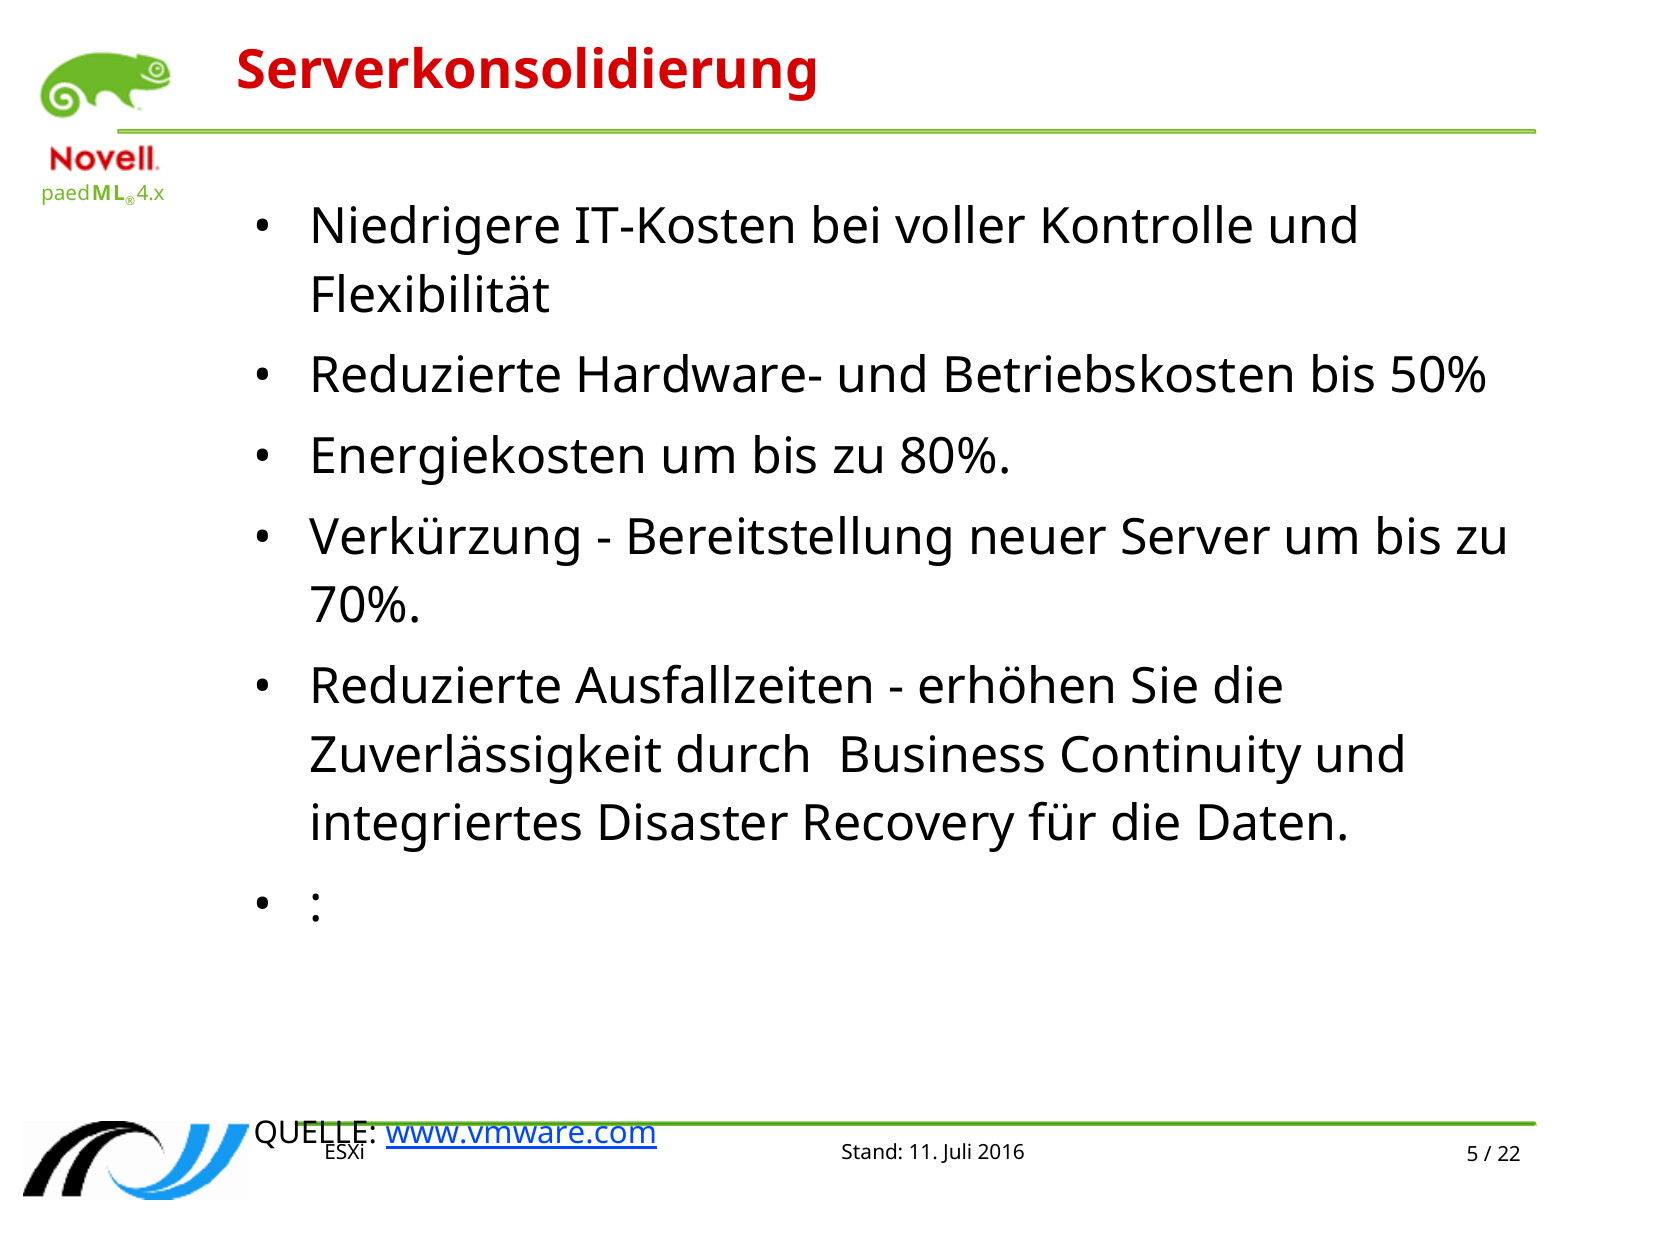

# Serverkonsolidierung
Niedrigere IT-Kosten bei voller Kontrolle und Flexibilität
Reduzierte Hardware- und Betriebskosten bis 50%
Energiekosten um bis zu 80%.
Verkürzung - Bereitstellung neuer Server um bis zu 70%.
Reduzierte Ausfallzeiten - erhöhen Sie die Zuverlässigkeit durch Business Continuity und integriertes Disaster Recovery für die Daten.
:
QUELLE: www.vmware.com
ESXi
11. Juli 2016
5